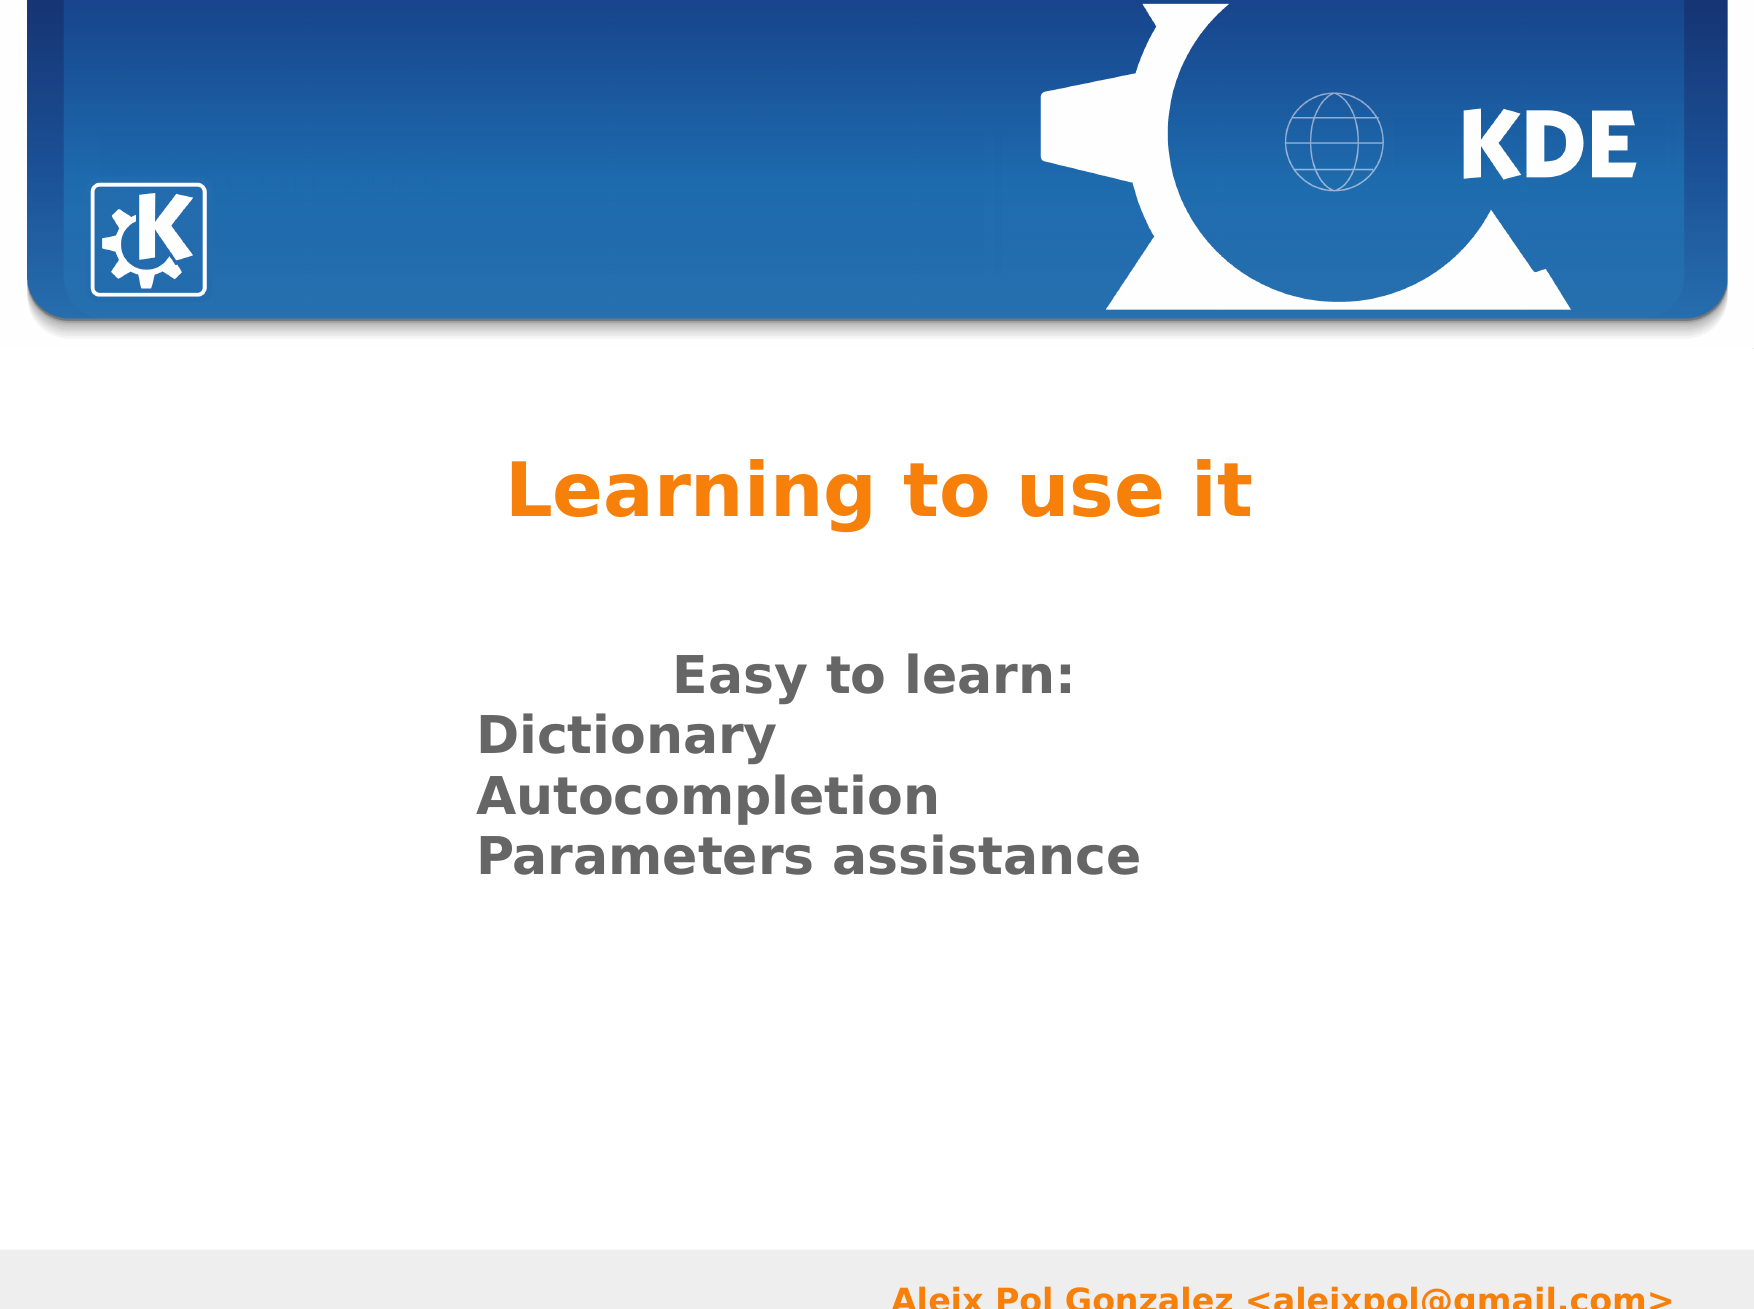

Learning to use it
Easy to learn:
 Dictionary
 Autocompletion
 Parameters assistance